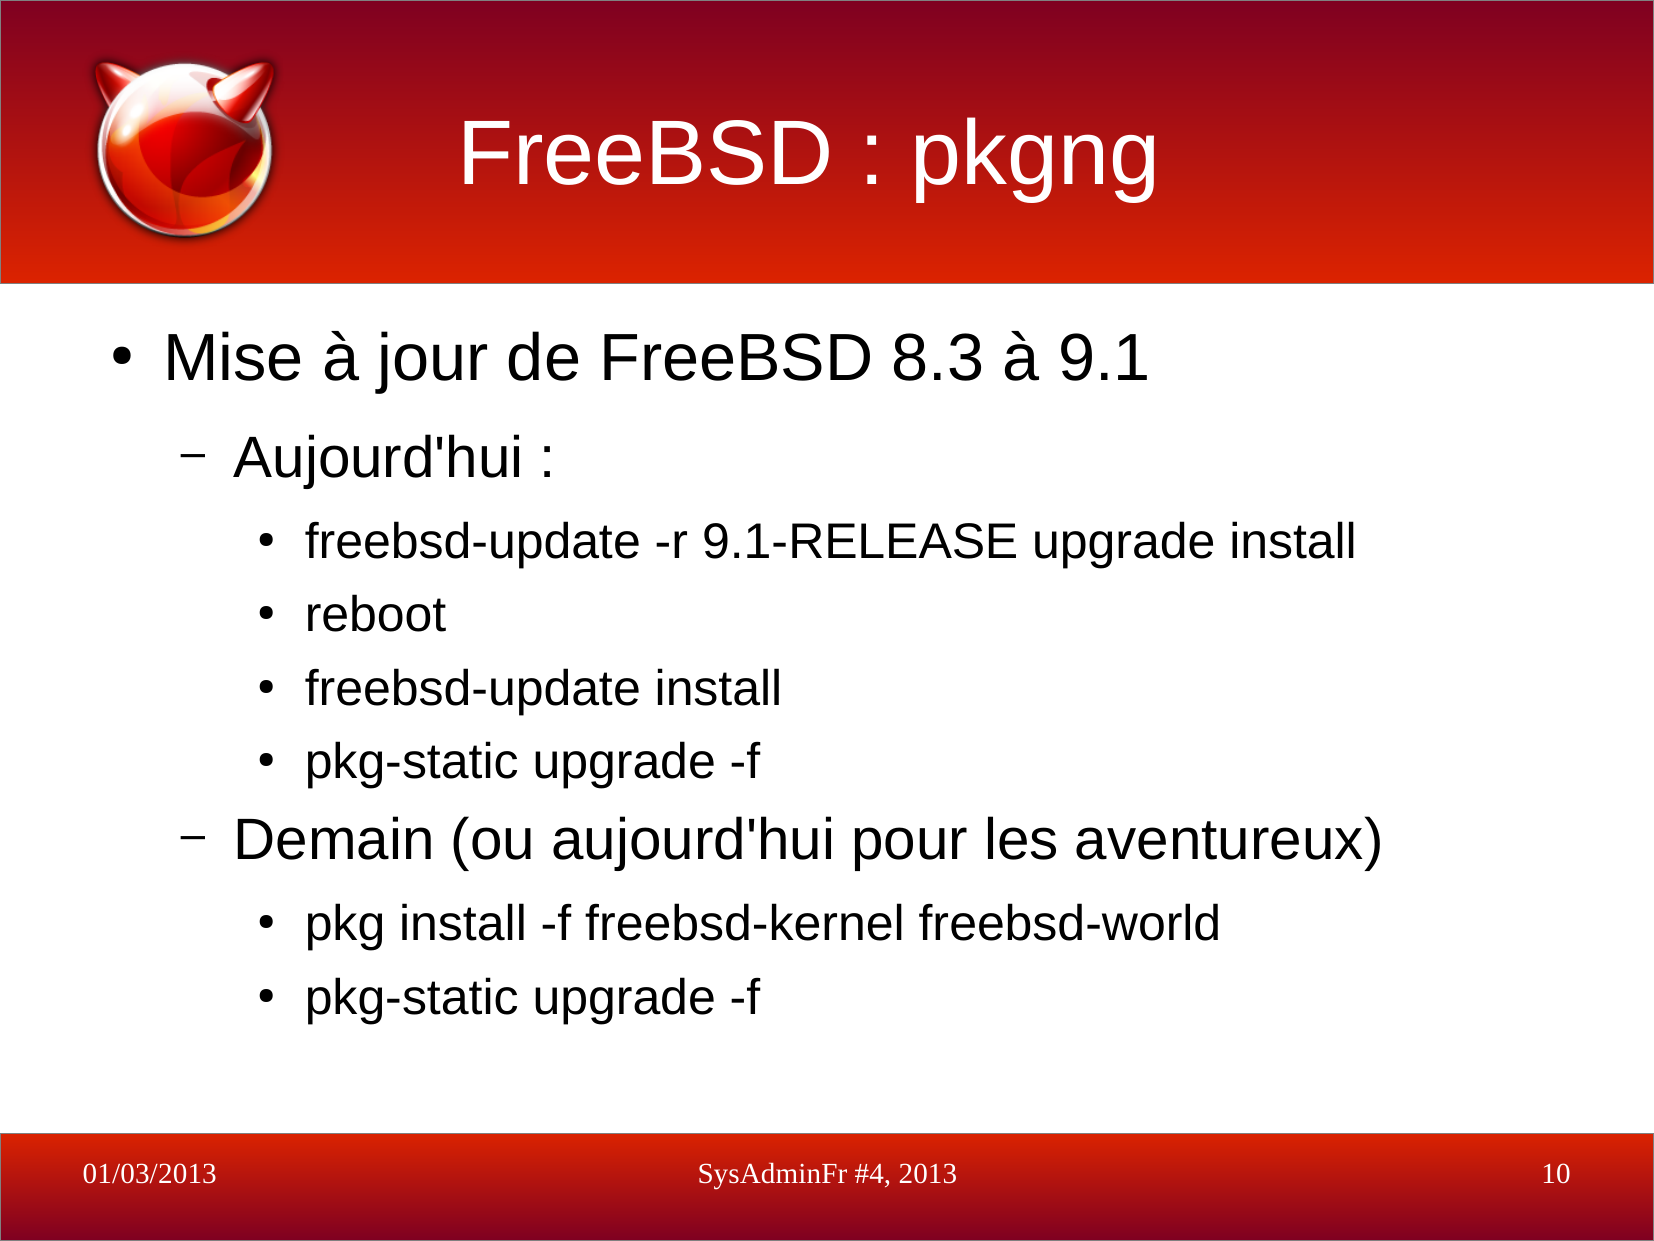

# FreeBSD : pkgng
Mise à jour de FreeBSD 8.3 à 9.1
Aujourd'hui :
freebsd-update -r 9.1-RELEASE upgrade install
reboot
freebsd-update install
pkg-static upgrade -f
Demain (ou aujourd'hui pour les aventureux)
pkg install -f freebsd-kernel freebsd-world
pkg-static upgrade -f
01/03/2013
SysAdminFr #4, 2013
10